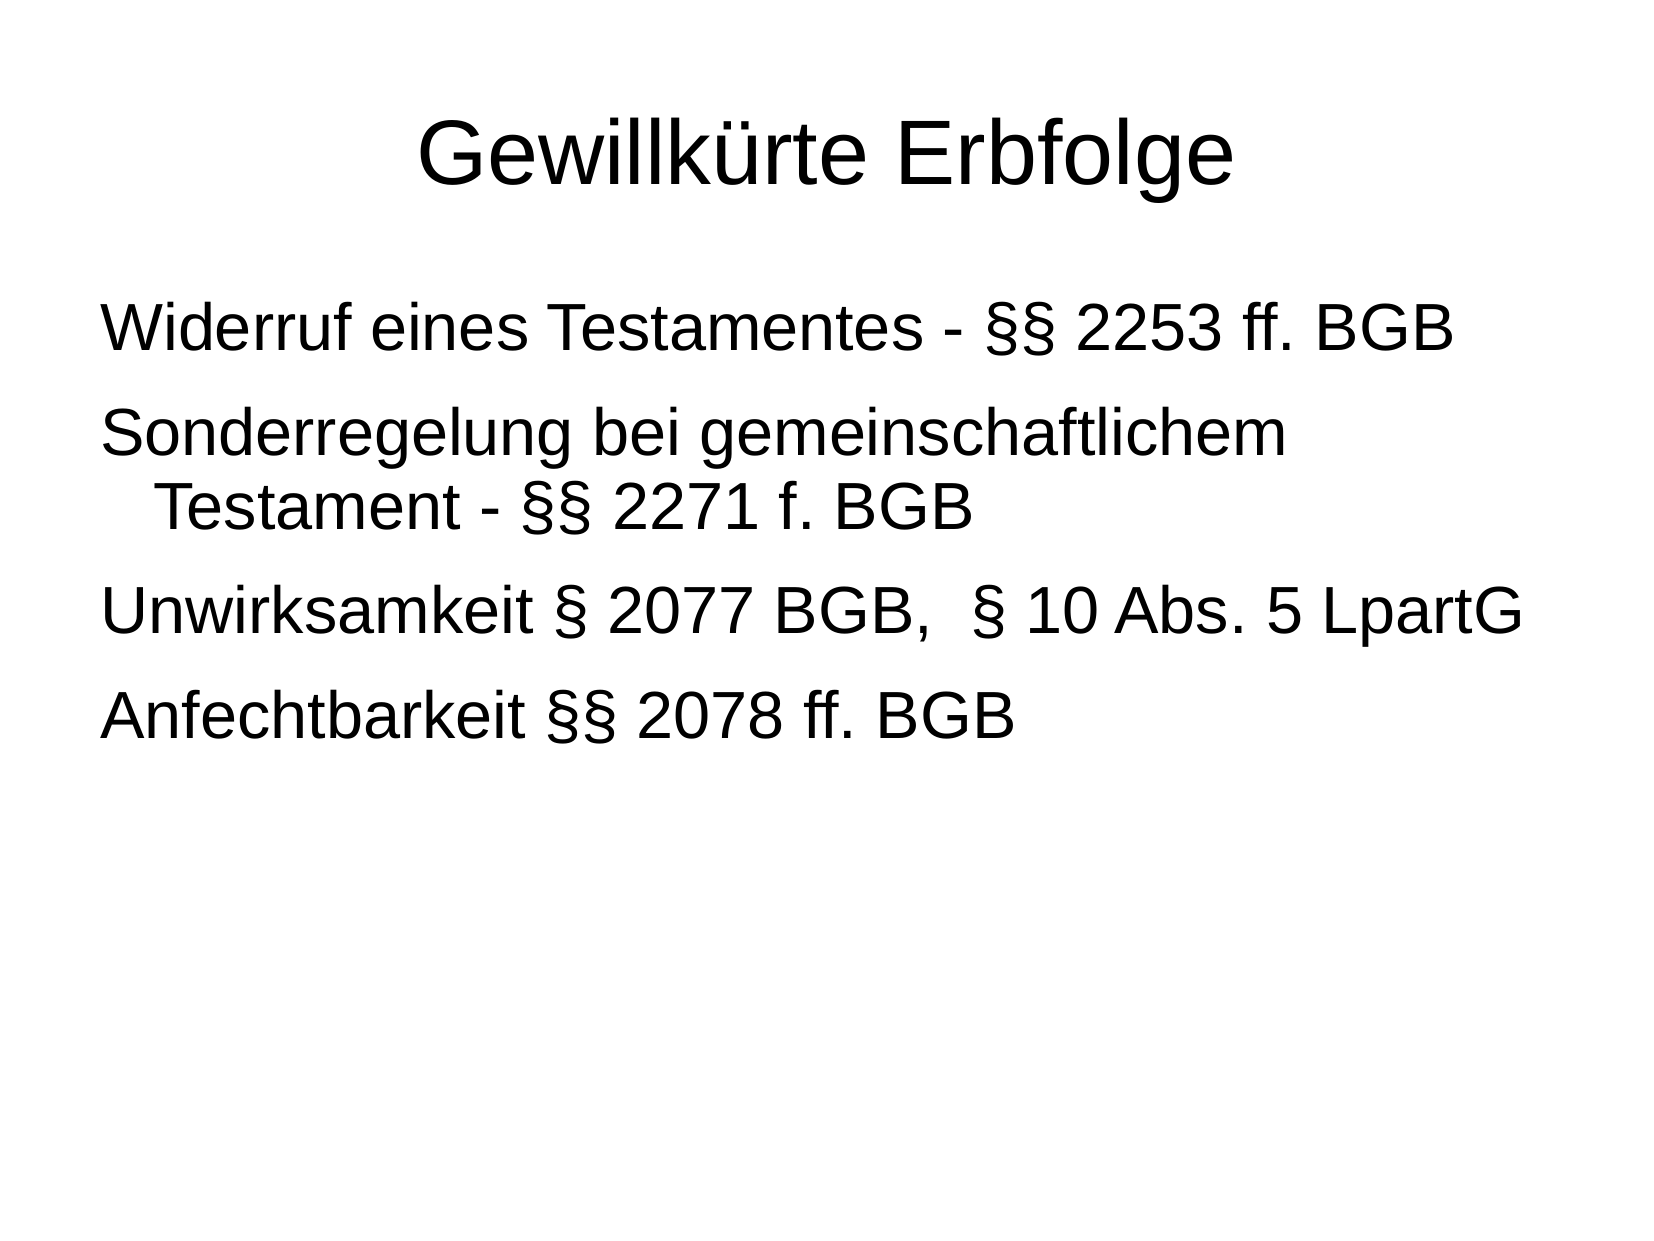

# Gewillkürte Erbfolge
Widerruf eines Testamentes - §§ 2253 ff. BGB
Sonderregelung bei gemeinschaftlichem Testament - §§ 2271 f. BGB
Unwirksamkeit § 2077 BGB, § 10 Abs. 5 LpartG
Anfechtbarkeit §§ 2078 ff. BGB